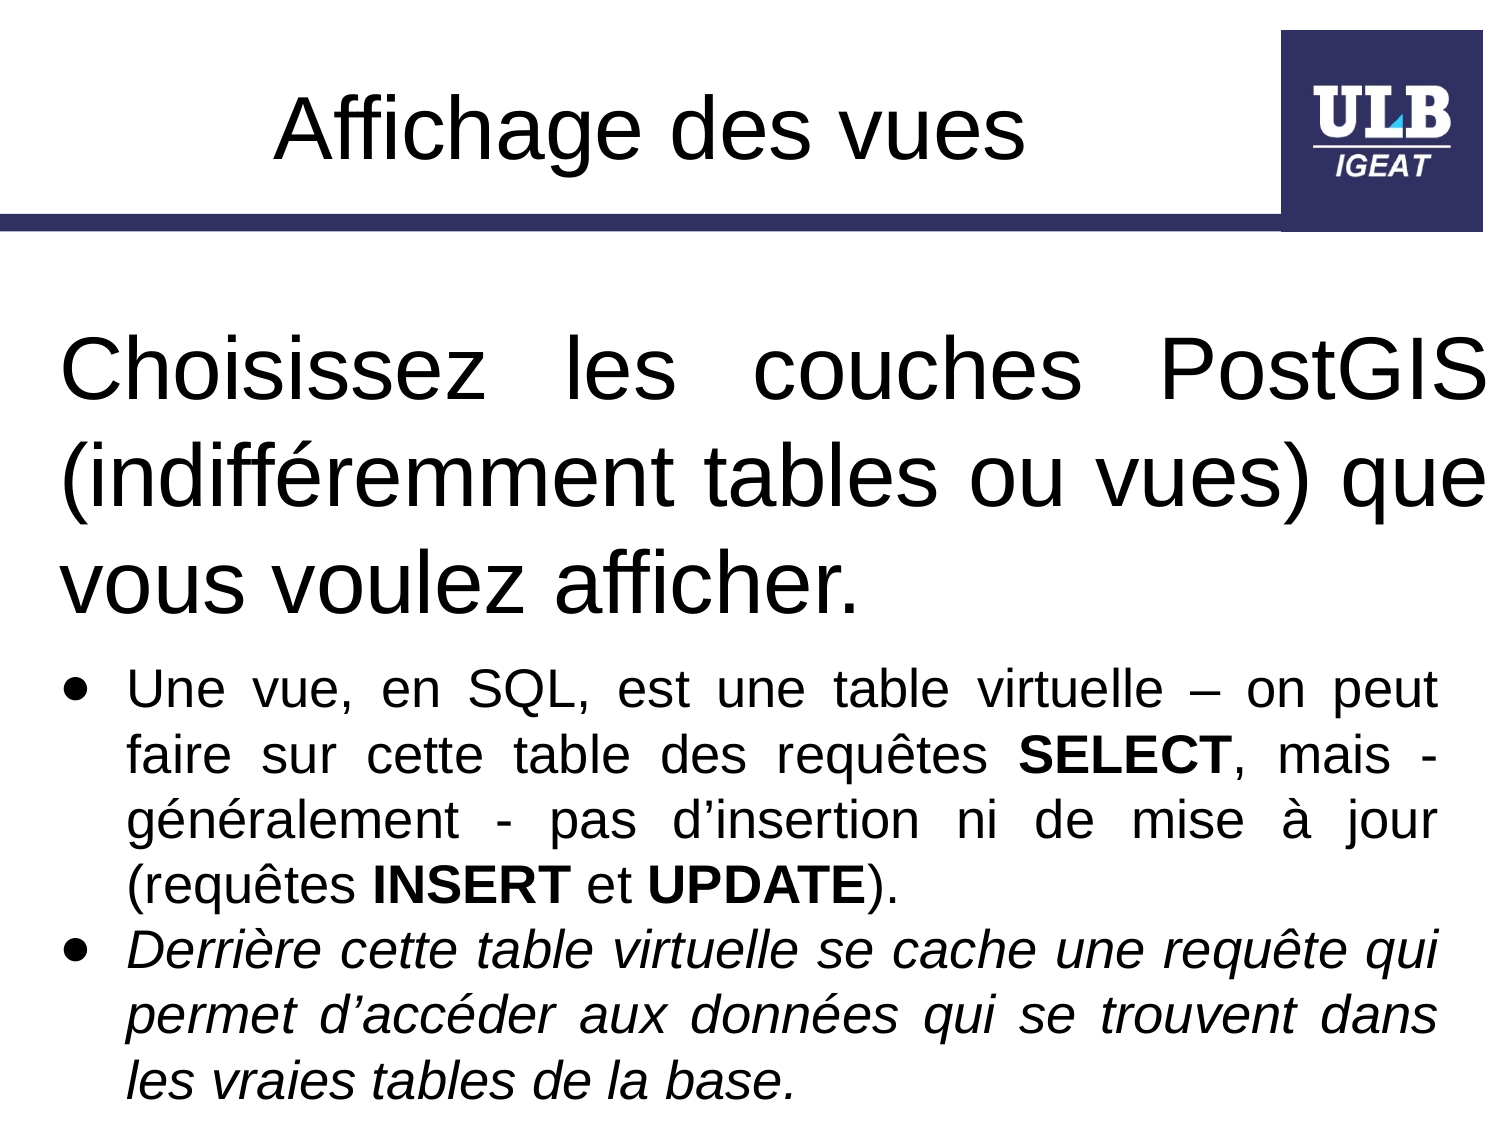

# Affichage des vues
Choisissez les couches PostGIS (indifféremment tables ou vues) que vous voulez afficher.
Une vue, en SQL, est une table virtuelle – on peut faire sur cette table des requêtes SELECT, mais - généralement - pas d’insertion ni de mise à jour (requêtes INSERT et UPDATE).
Derrière cette table virtuelle se cache une requête qui permet d’accéder aux données qui se trouvent dans les vraies tables de la base.